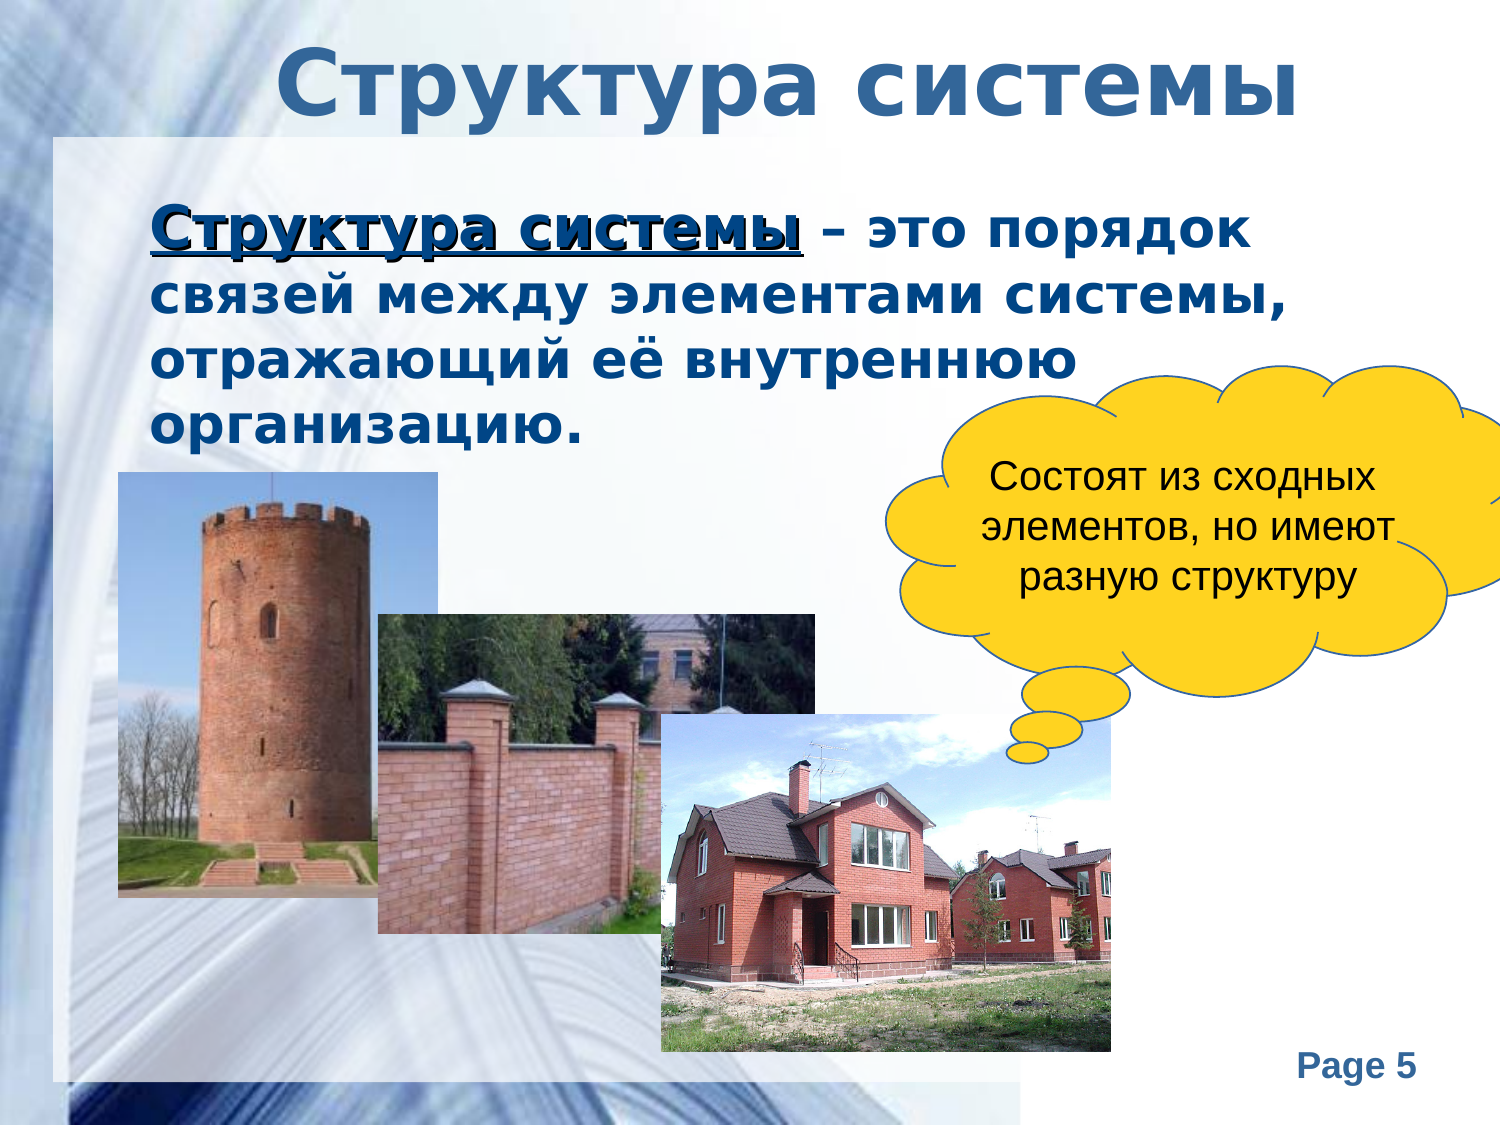

Структура системы
Структура системы – это порядок связей между элементами системы, отражающий её внутреннюю организацию.
Состоят из сходных
элементов, но имеют
разную структуру